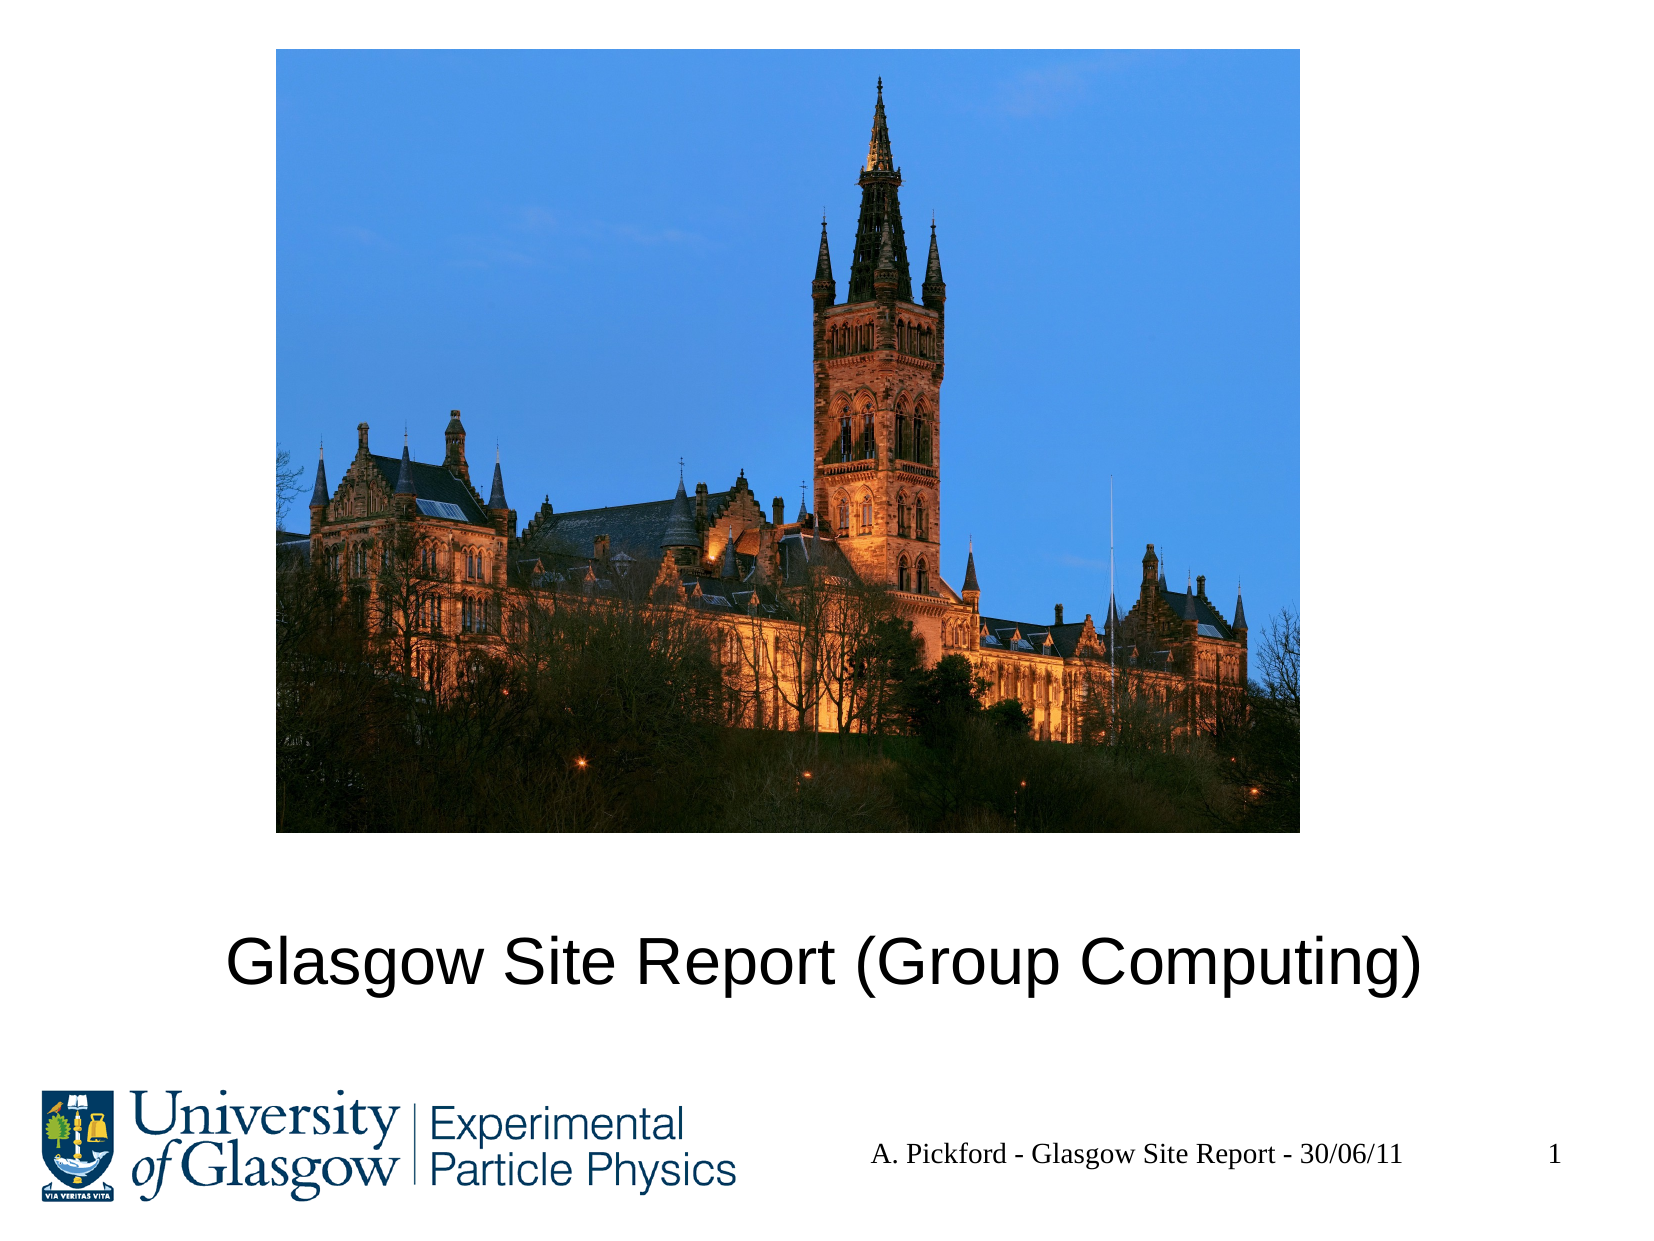

# Glasgow Site Report (Group Computing)
A. Pickford - Glasgow Site Report - 30/06/11
1